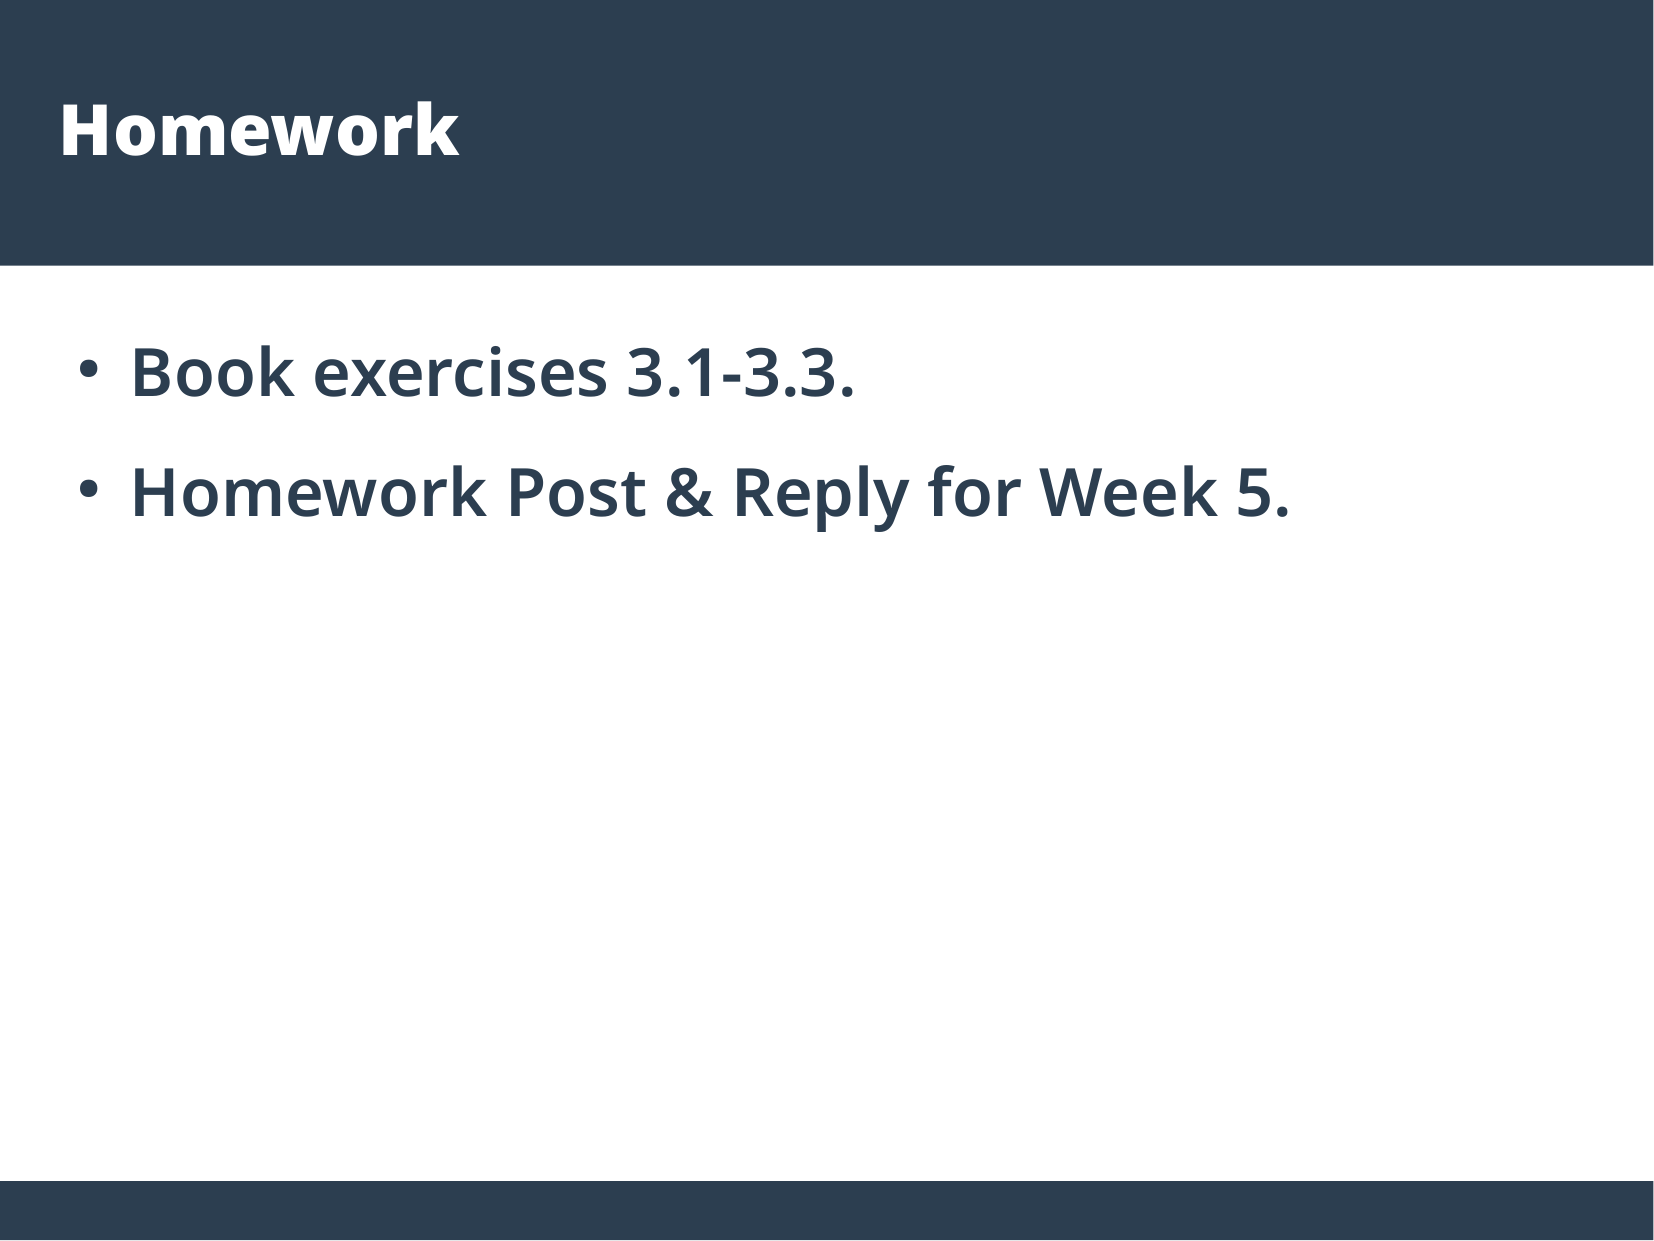

# Homework
Book exercises 3.1-3.3.
Homework Post & Reply for Week 5.